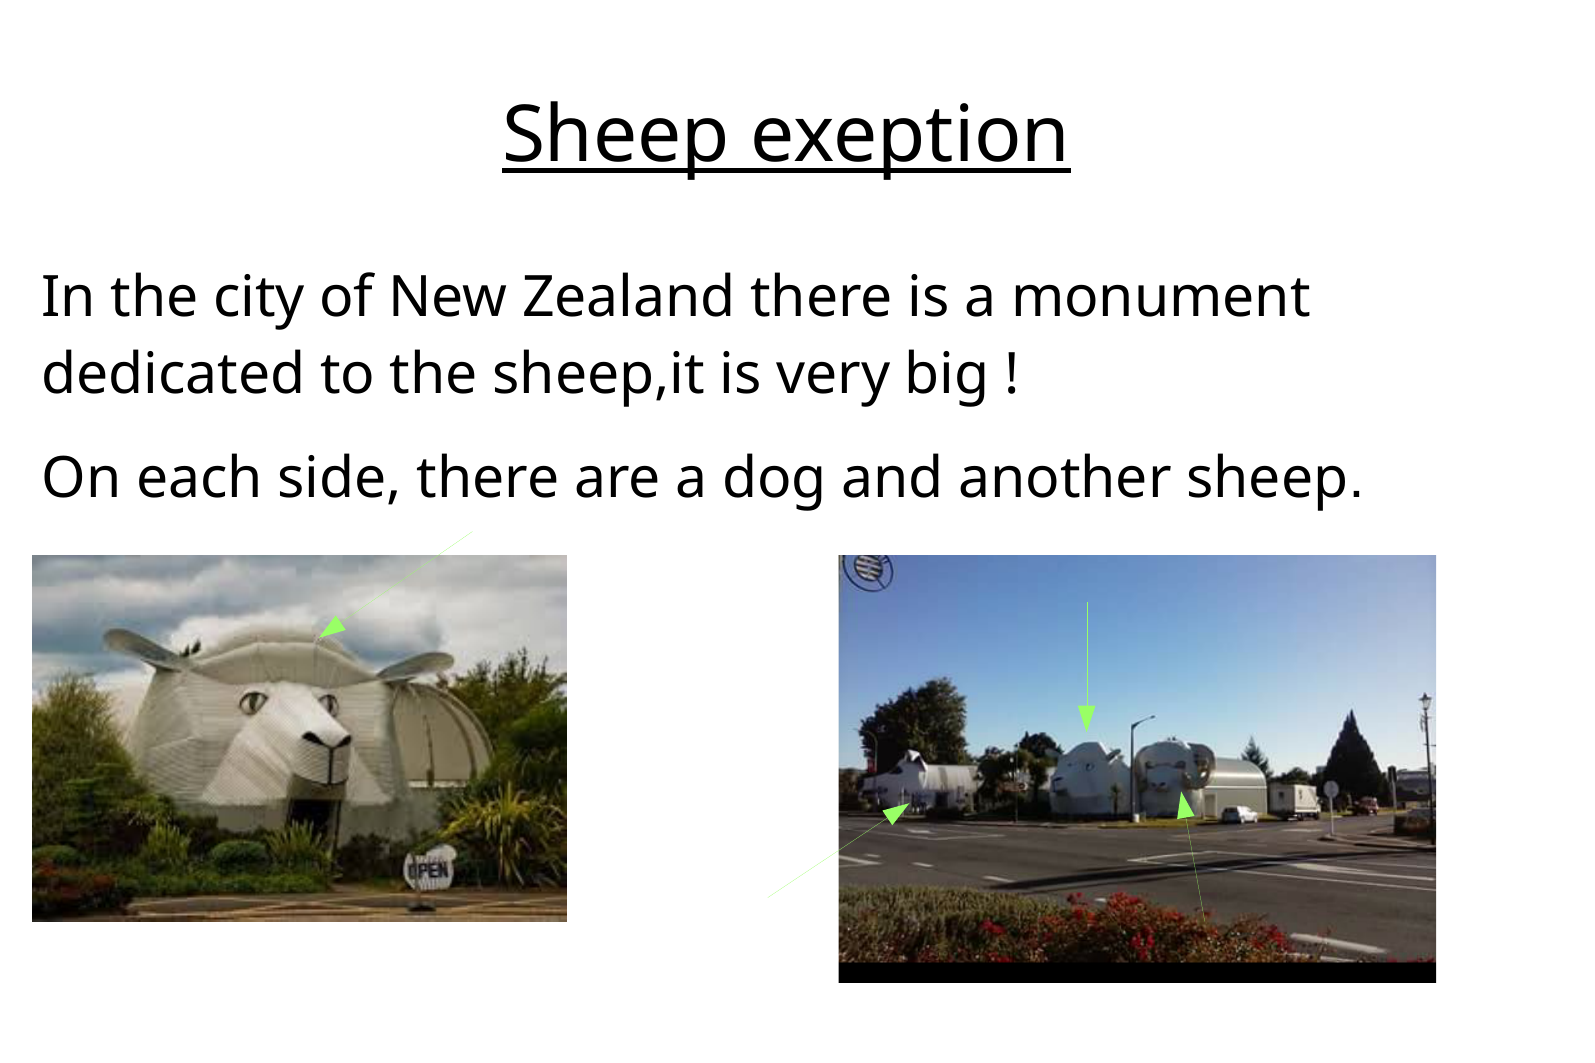

# Sheep exeption
In the city of New Zealand there is a monument dedicated to the sheep,it is very big !
On each side, there are a dog and another sheep.